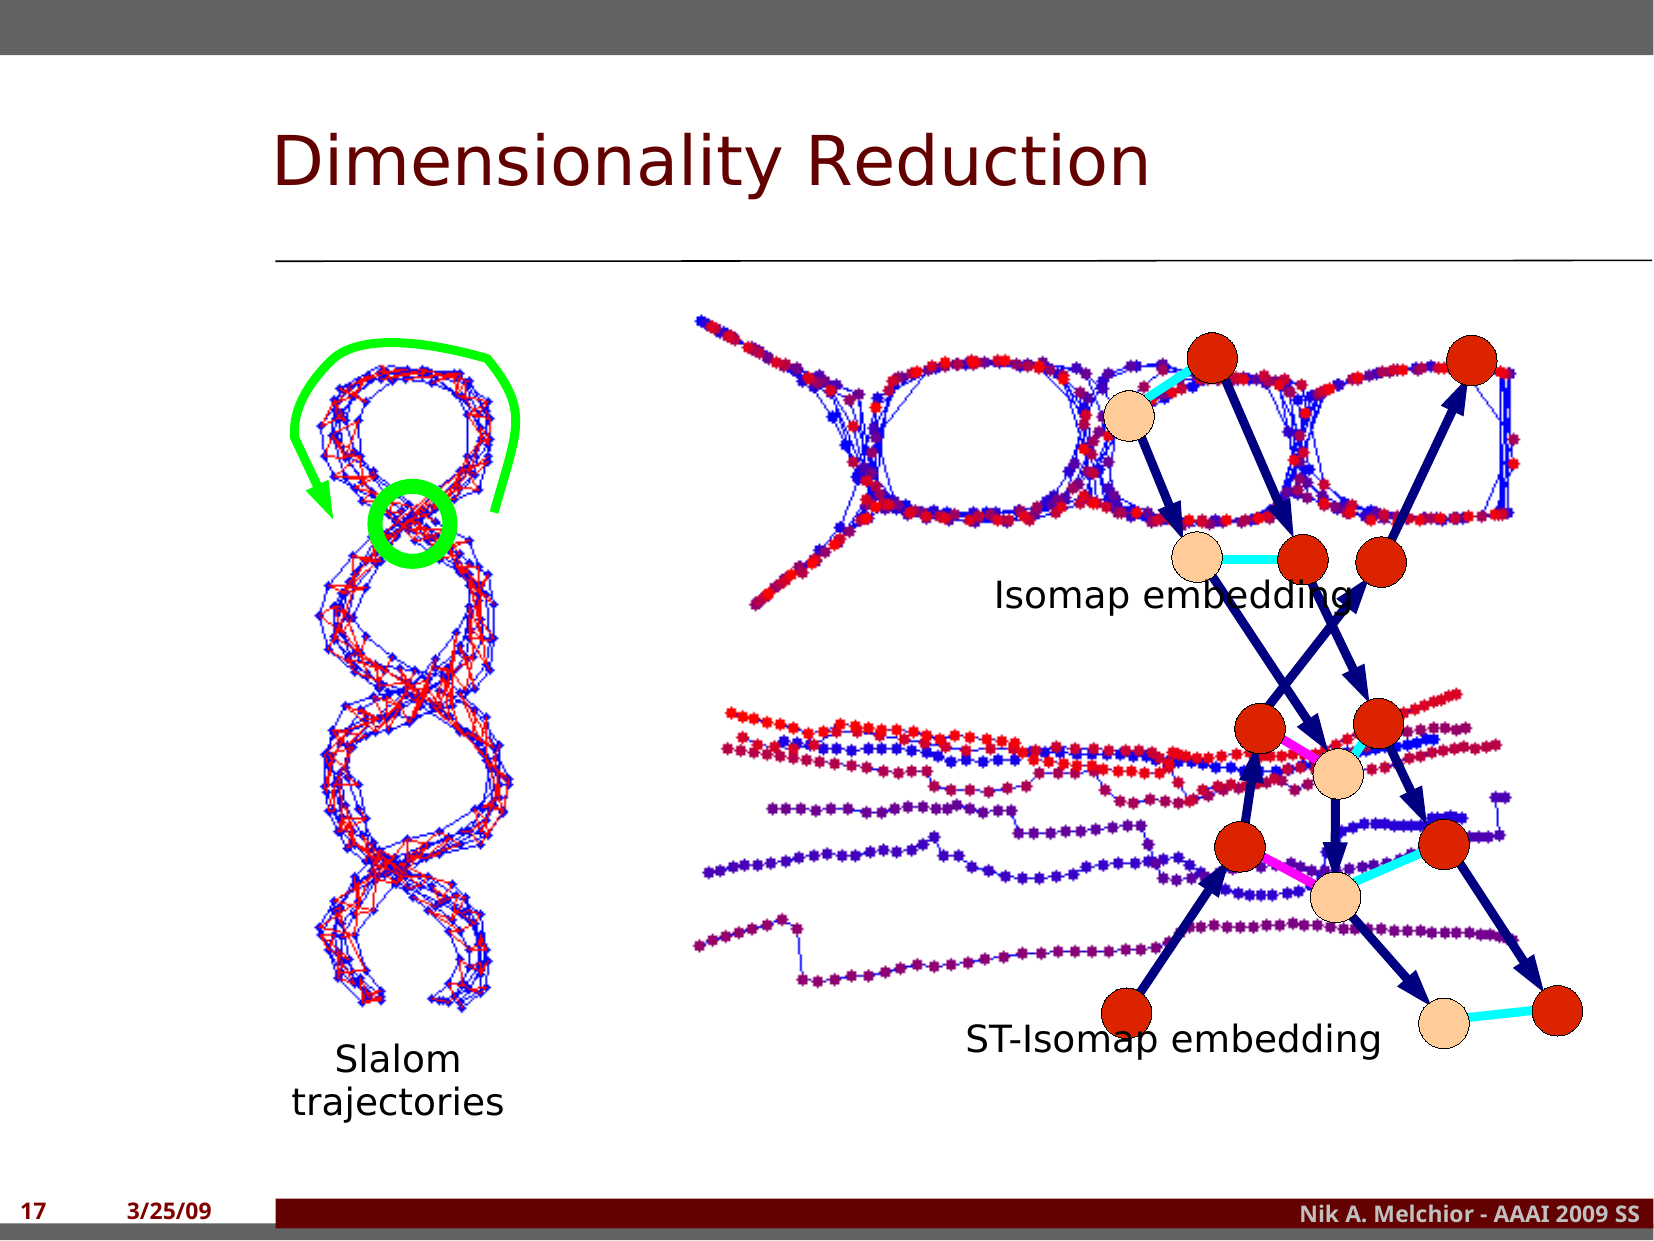

# Dimensionality Reduction
Isomap embedding
ST-Isomap embedding
Slalom
trajectories
17
3/25/09
Nik A. Melchior - AAAI 2009 SS